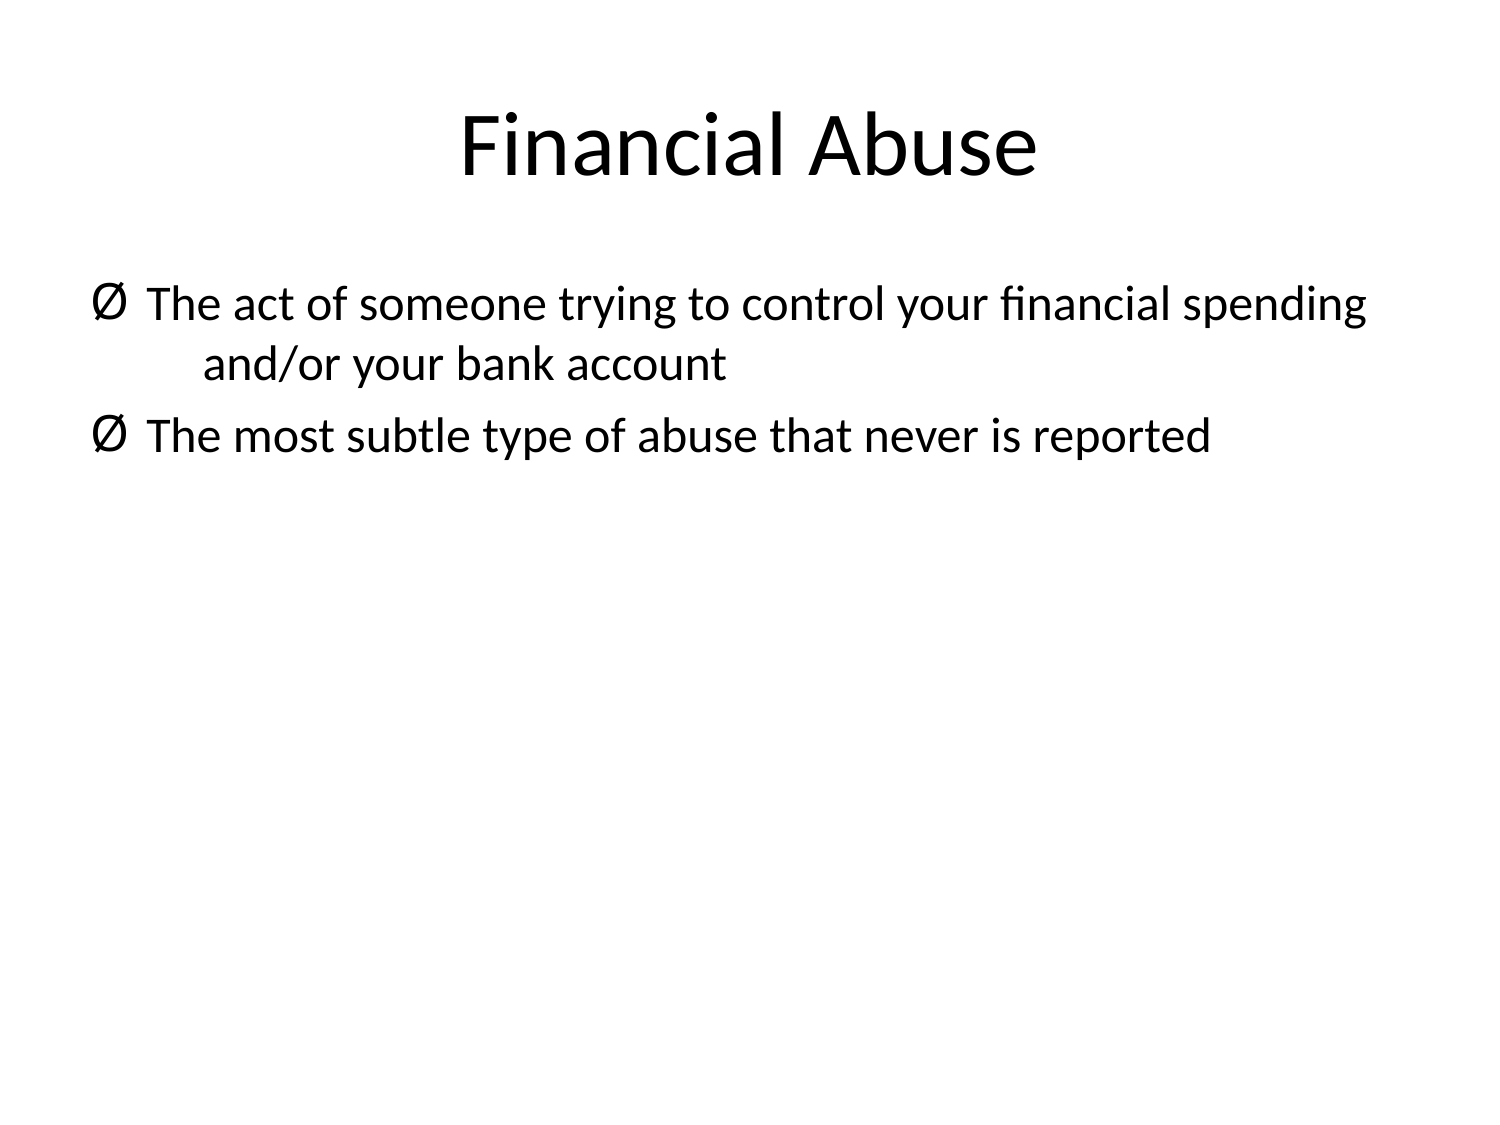

# Financial Abuse
The act of someone trying to control your financial spending and/or your bank account
The most subtle type of abuse that never is reported